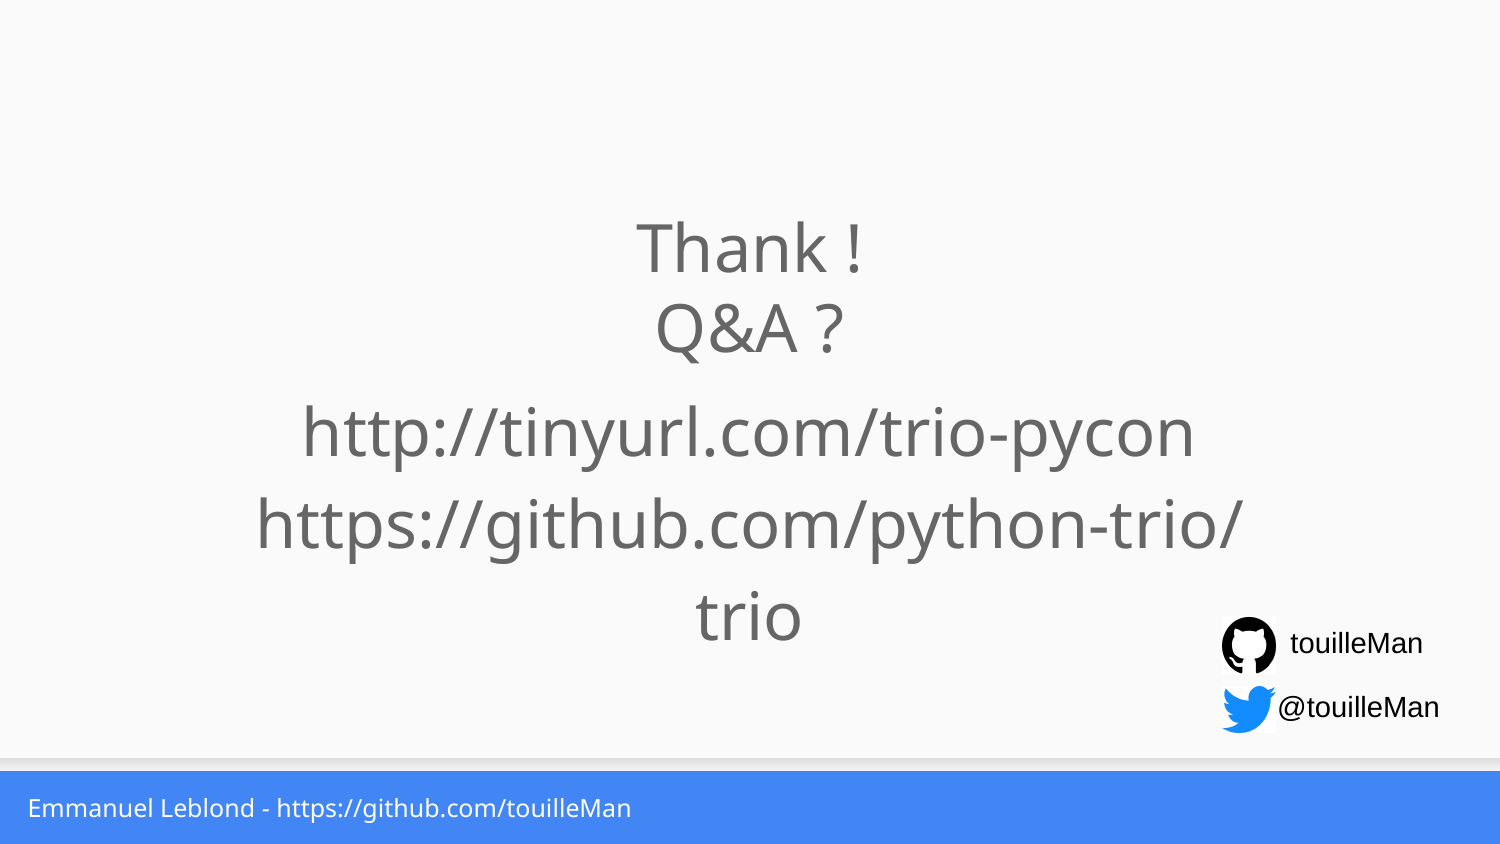

# Thank ! Q&A ?
http://tinyurl.com/trio-pycon
https://github.com/python-trio/trio
touilleMan
@touilleMan
Emmanuel Leblond - https://github.com/touilleMan